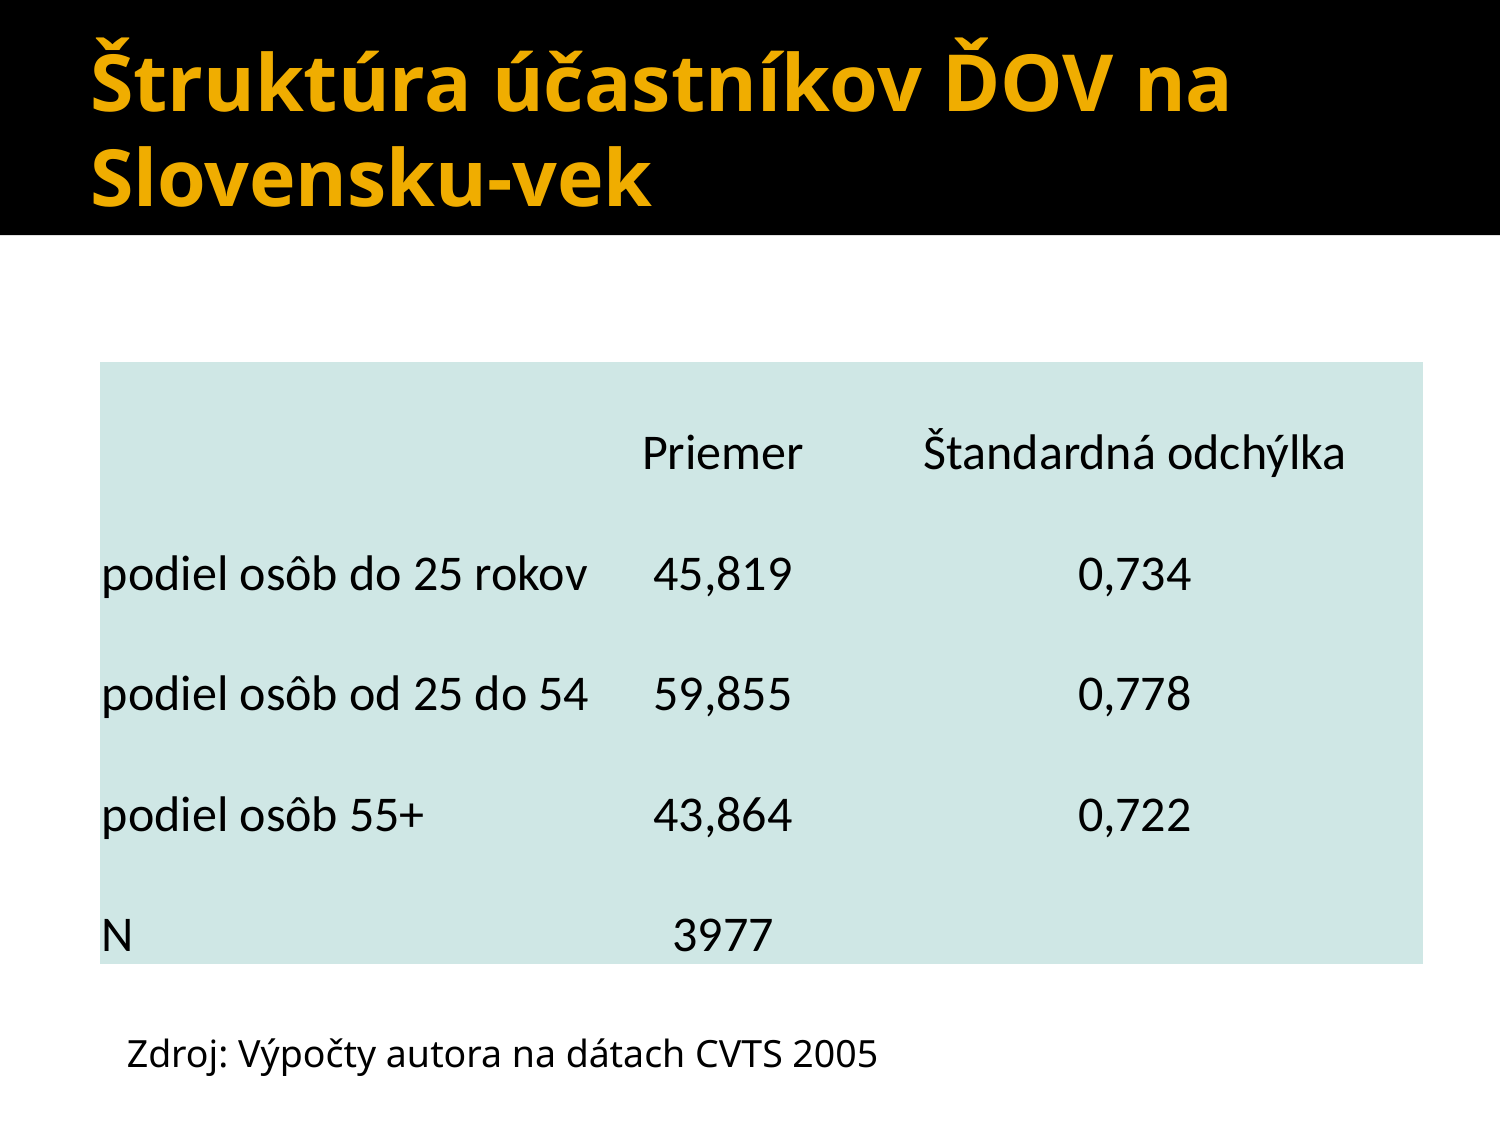

# Štruktúra účastníkov ĎOV na Slovensku-vek
| | Priemer | Štandardná odchýlka |
| --- | --- | --- |
| podiel osôb do 25 rokov | 45,819 | 0,734 |
| podiel osôb od 25 do 54 | 59,855 | 0,778 |
| podiel osôb 55+ | 43,864 | 0,722 |
| N | 3977 | |
Zdroj: Výpočty autora na dátach CVTS 2005